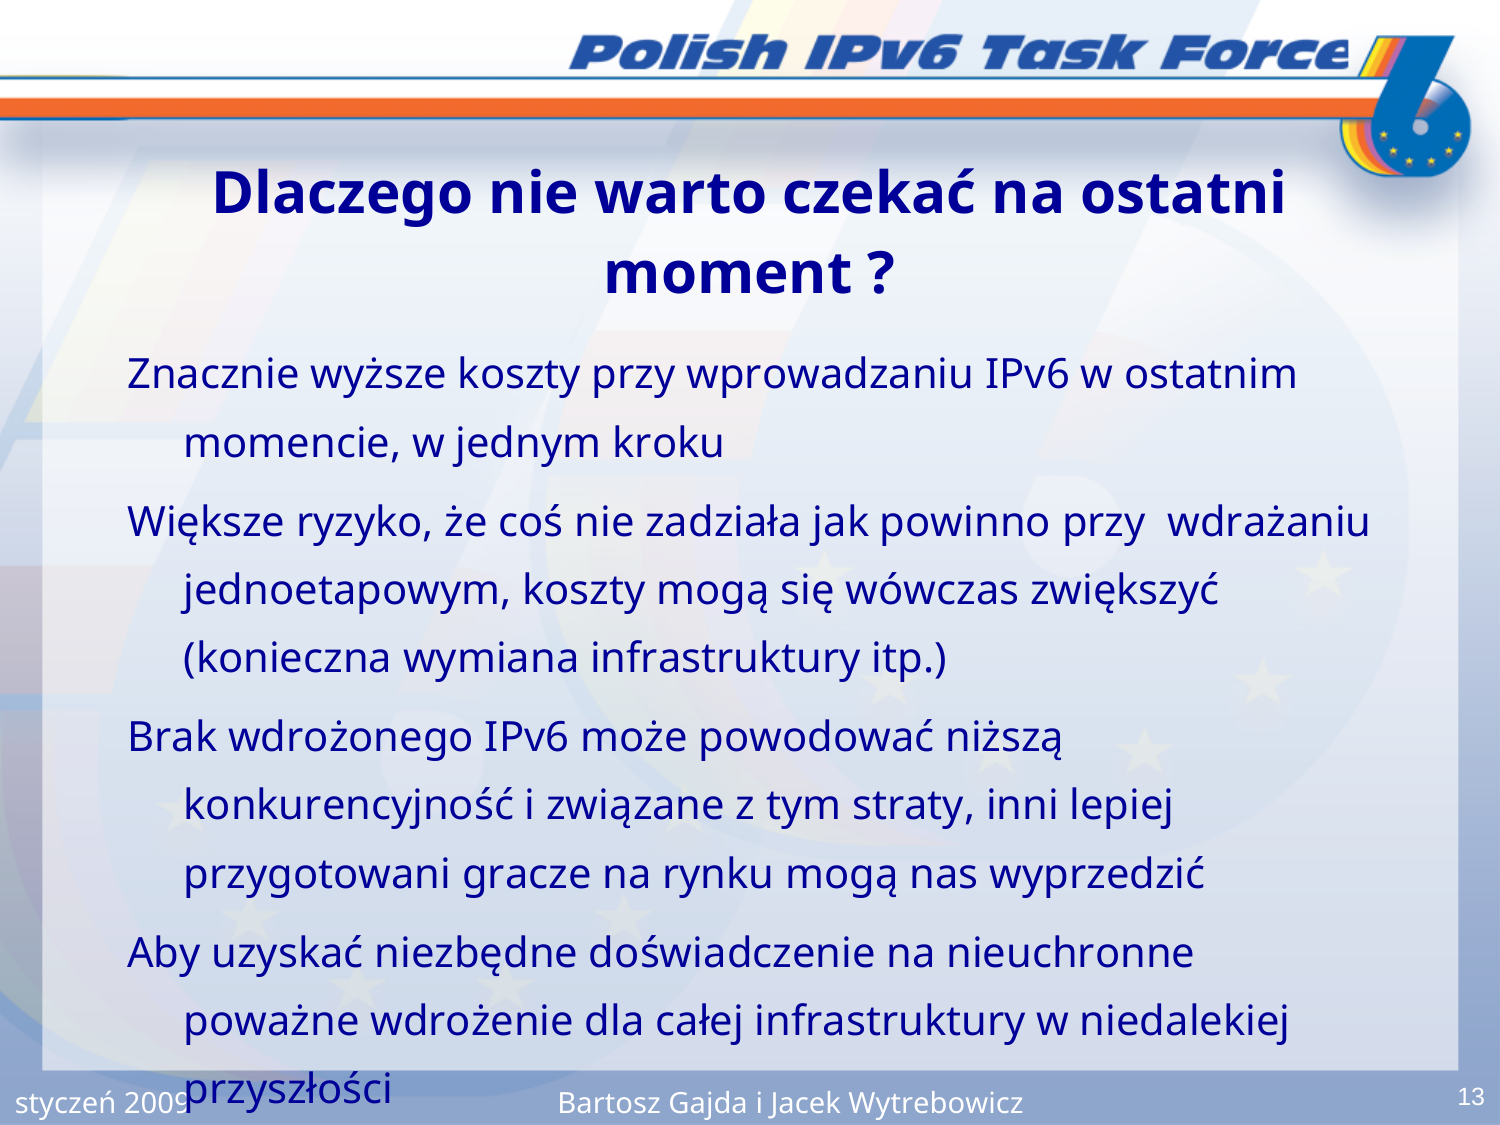

# Dlaczego nie warto czekać na ostatni moment ?
Znacznie wyższe koszty przy wprowadzaniu IPv6 w ostatnim momencie, w jednym kroku
Większe ryzyko, że coś nie zadziała jak powinno przy wdrażaniu jednoetapowym, koszty mogą się wówczas zwiększyć (konieczna wymiana infrastruktury itp.)
Brak wdrożonego IPv6 może powodować niższą konkurencyjność i związane z tym straty, inni lepiej przygotowani gracze na rynku mogą nas wyprzedzić
Aby uzyskać niezbędne doświadczenie na nieuchronne poważne wdrożenie dla całej infrastruktury w niedalekiej przyszłości
styczeń 2009
Bartosz Gajda i Jacek Wytrebowicz
13